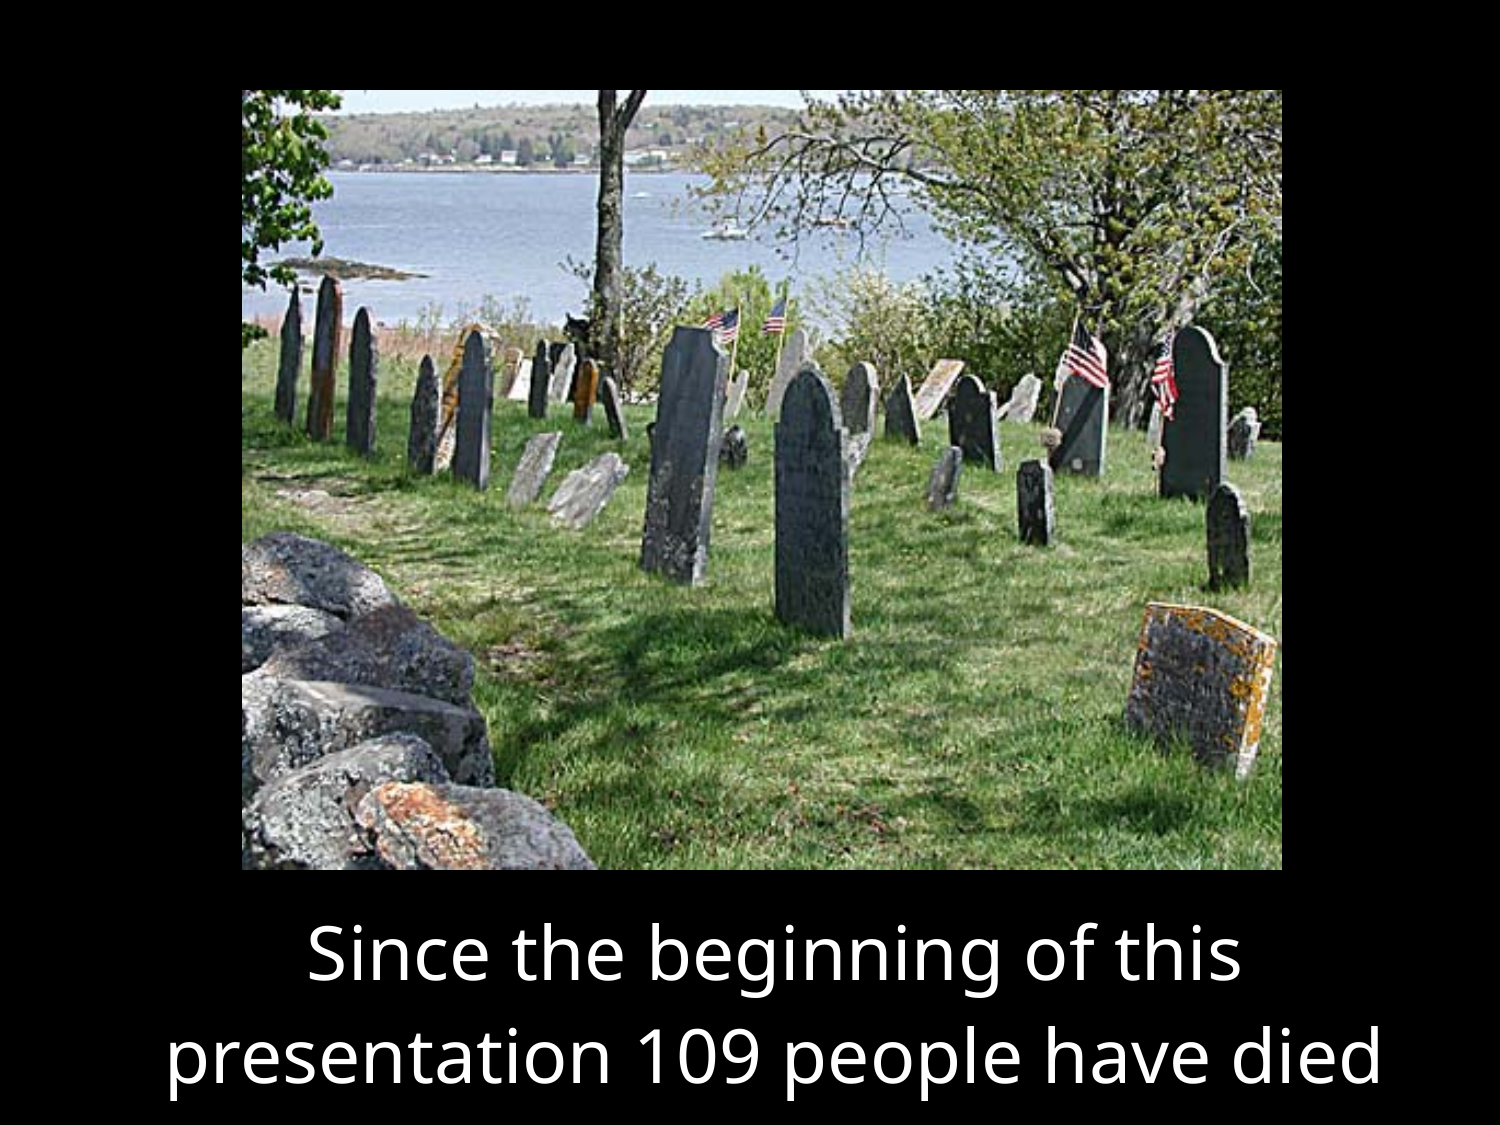

Since the beginning of this presentation 109 people have died